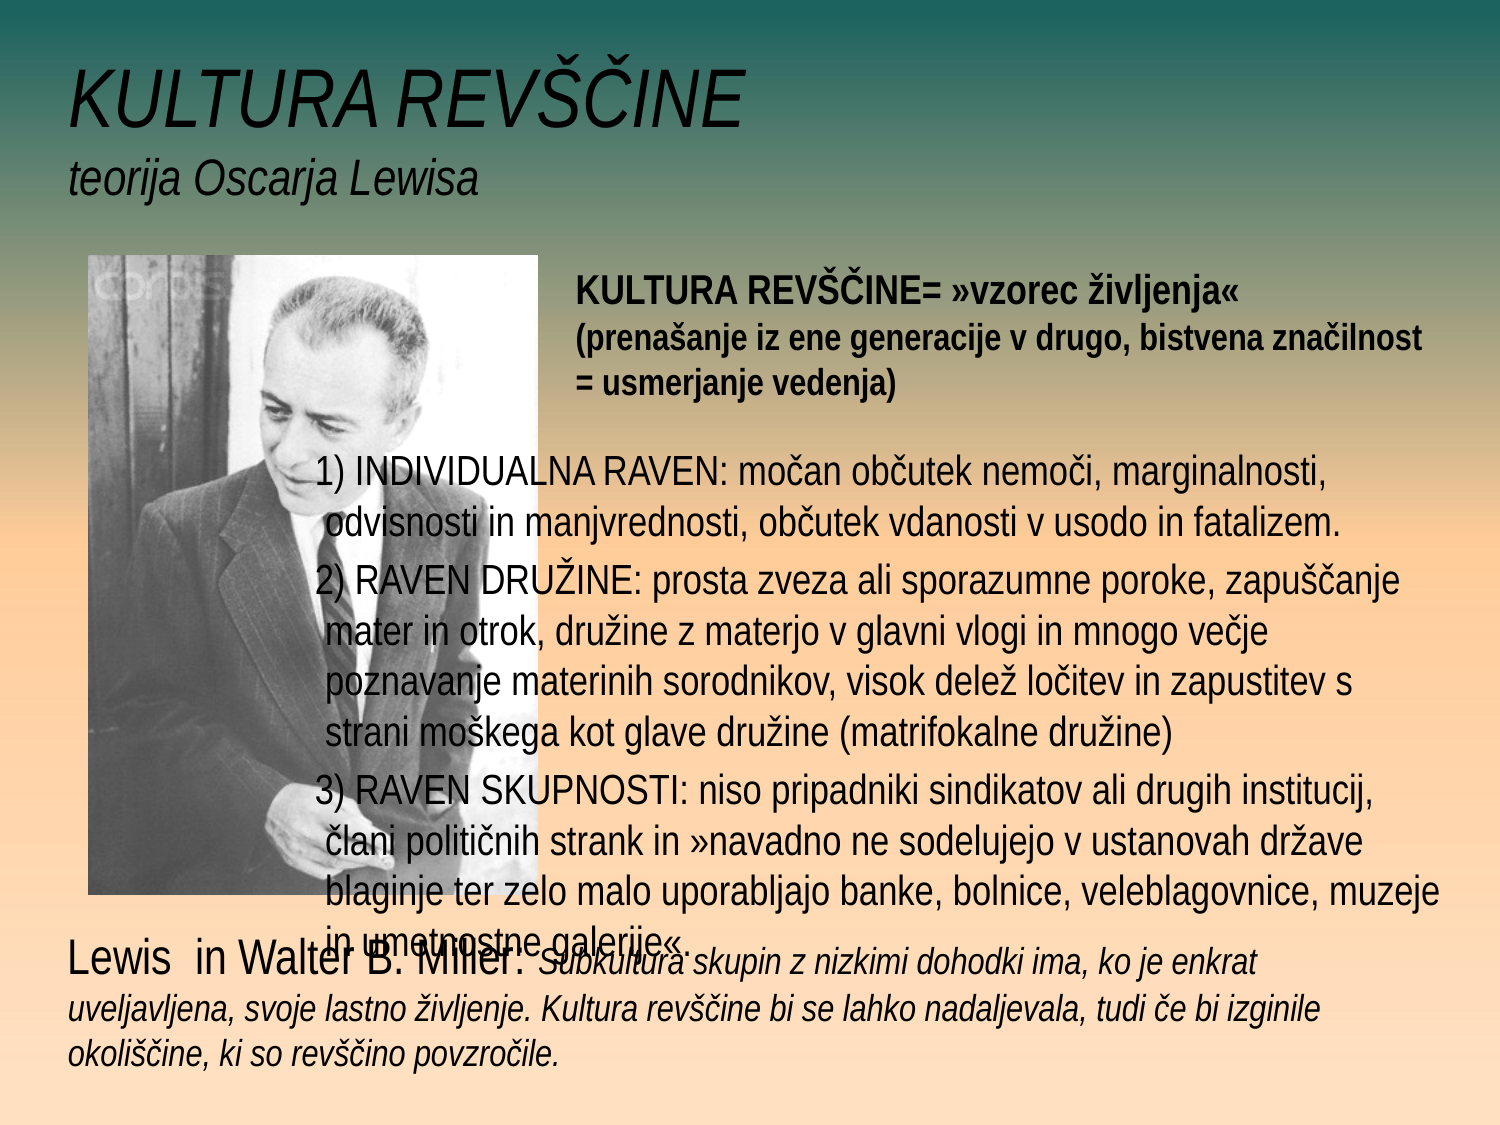

# KULTURA REVŠČINE teorija Oscarja Lewisa
KULTURA REVŠČINE= »vzorec življenja«
(prenašanje iz ene generacije v drugo, bistvena značilnost = usmerjanje vedenja)
1) INDIVIDUALNA RAVEN: močan občutek nemoči, marginalnosti, odvisnosti in manjvrednosti, občutek vdanosti v usodo in fatalizem.
2) RAVEN DRUŽINE: prosta zveza ali sporazumne poroke, zapuščanje mater in otrok, družine z materjo v glavni vlogi in mnogo večje poznavanje materinih sorodnikov, visok delež ločitev in zapustitev s strani moškega kot glave družine (matrifokalne družine)
3) RAVEN SKUPNOSTI: niso pripadniki sindikatov ali drugih institucij, člani političnih strank in »navadno ne sodelujejo v ustanovah države blaginje ter zelo malo uporabljajo banke, bolnice, veleblagovnice, muzeje in umetnostne galerije«.
Lewis in Walter B. Miller: Subkultura skupin z nizkimi dohodki ima, ko je enkrat uveljavljena, svoje lastno življenje. Kultura revščine bi se lahko nadaljevala, tudi če bi izginile okoliščine, ki so revščino povzročile.